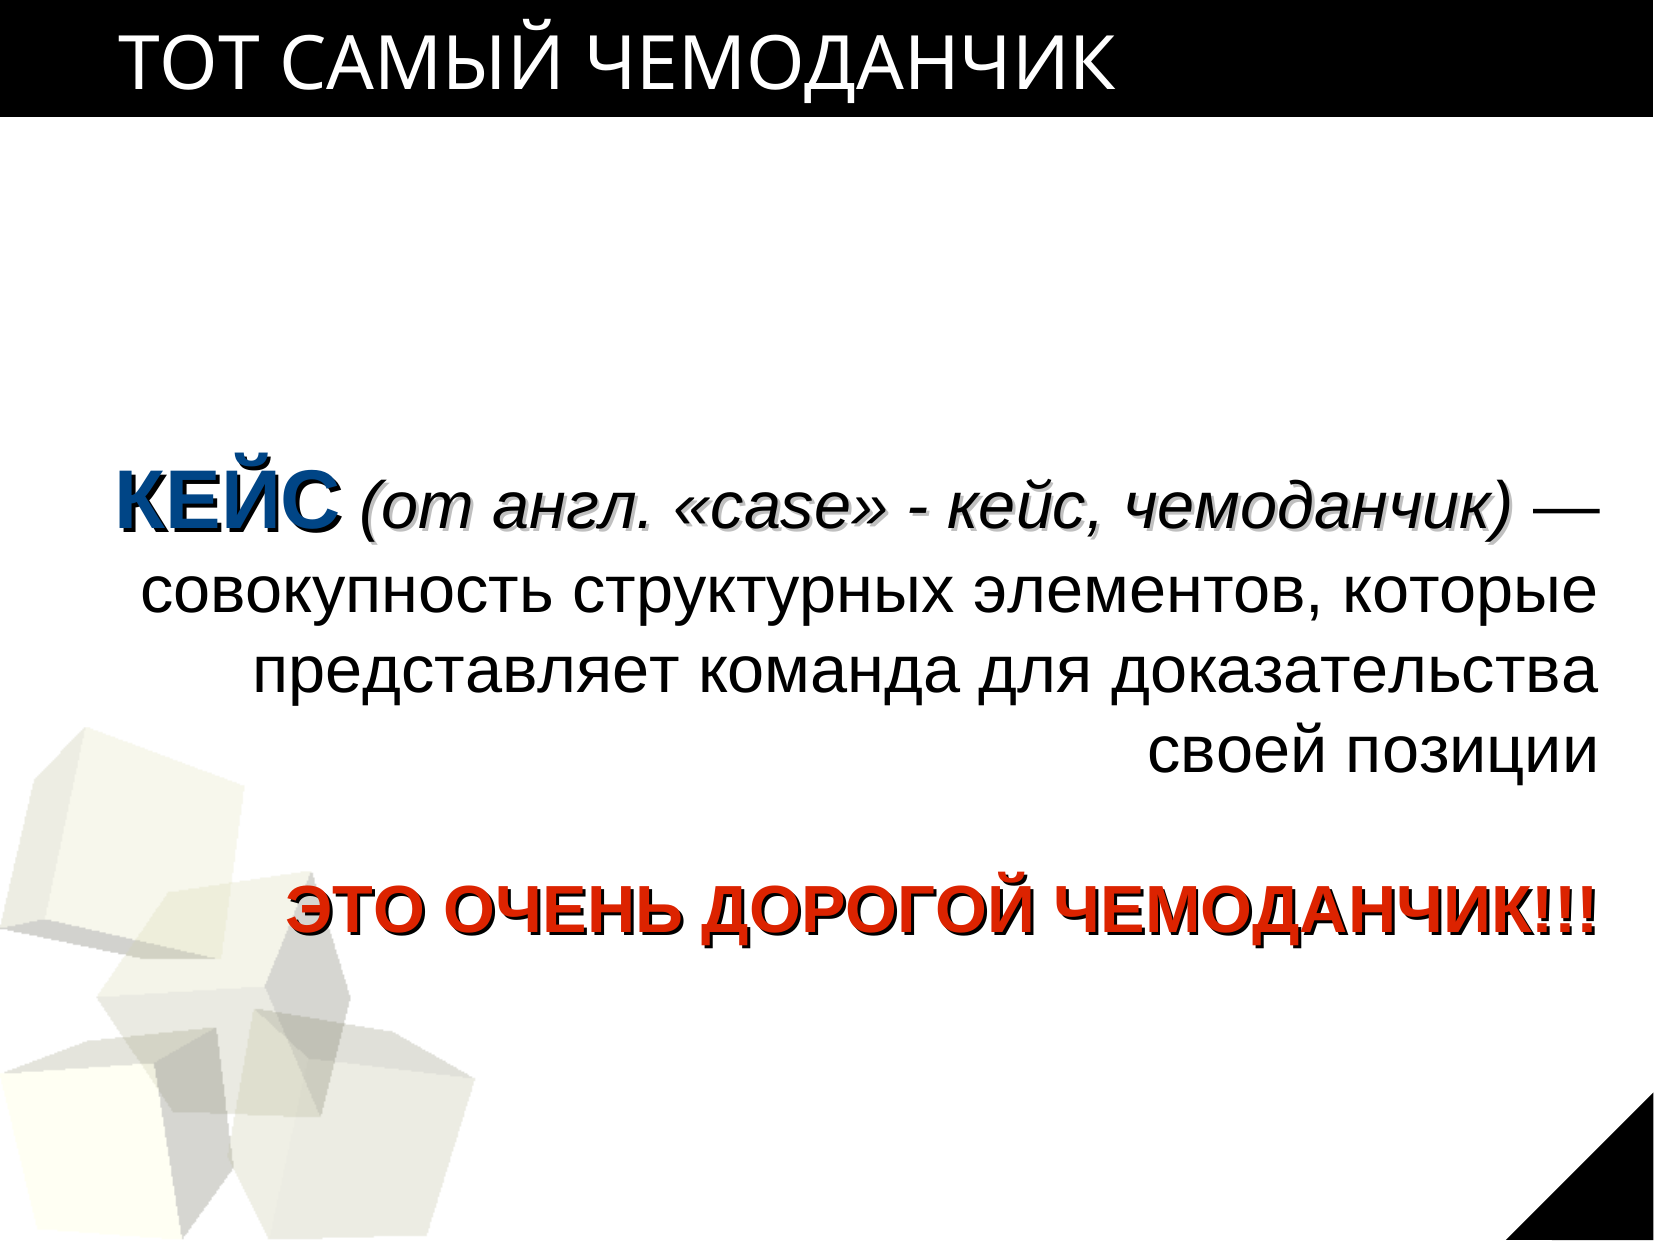

# ТОТ САМЫЙ ЧЕМОДАНЧИК
КЕЙС (от англ. «case» - кейс, чемоданчик) — совокупность структурных элементов, которые представляет команда для доказательства своей позиции
ЭТО ОЧЕНЬ ДОРОГОЙ ЧЕМОДАНЧИК!!!